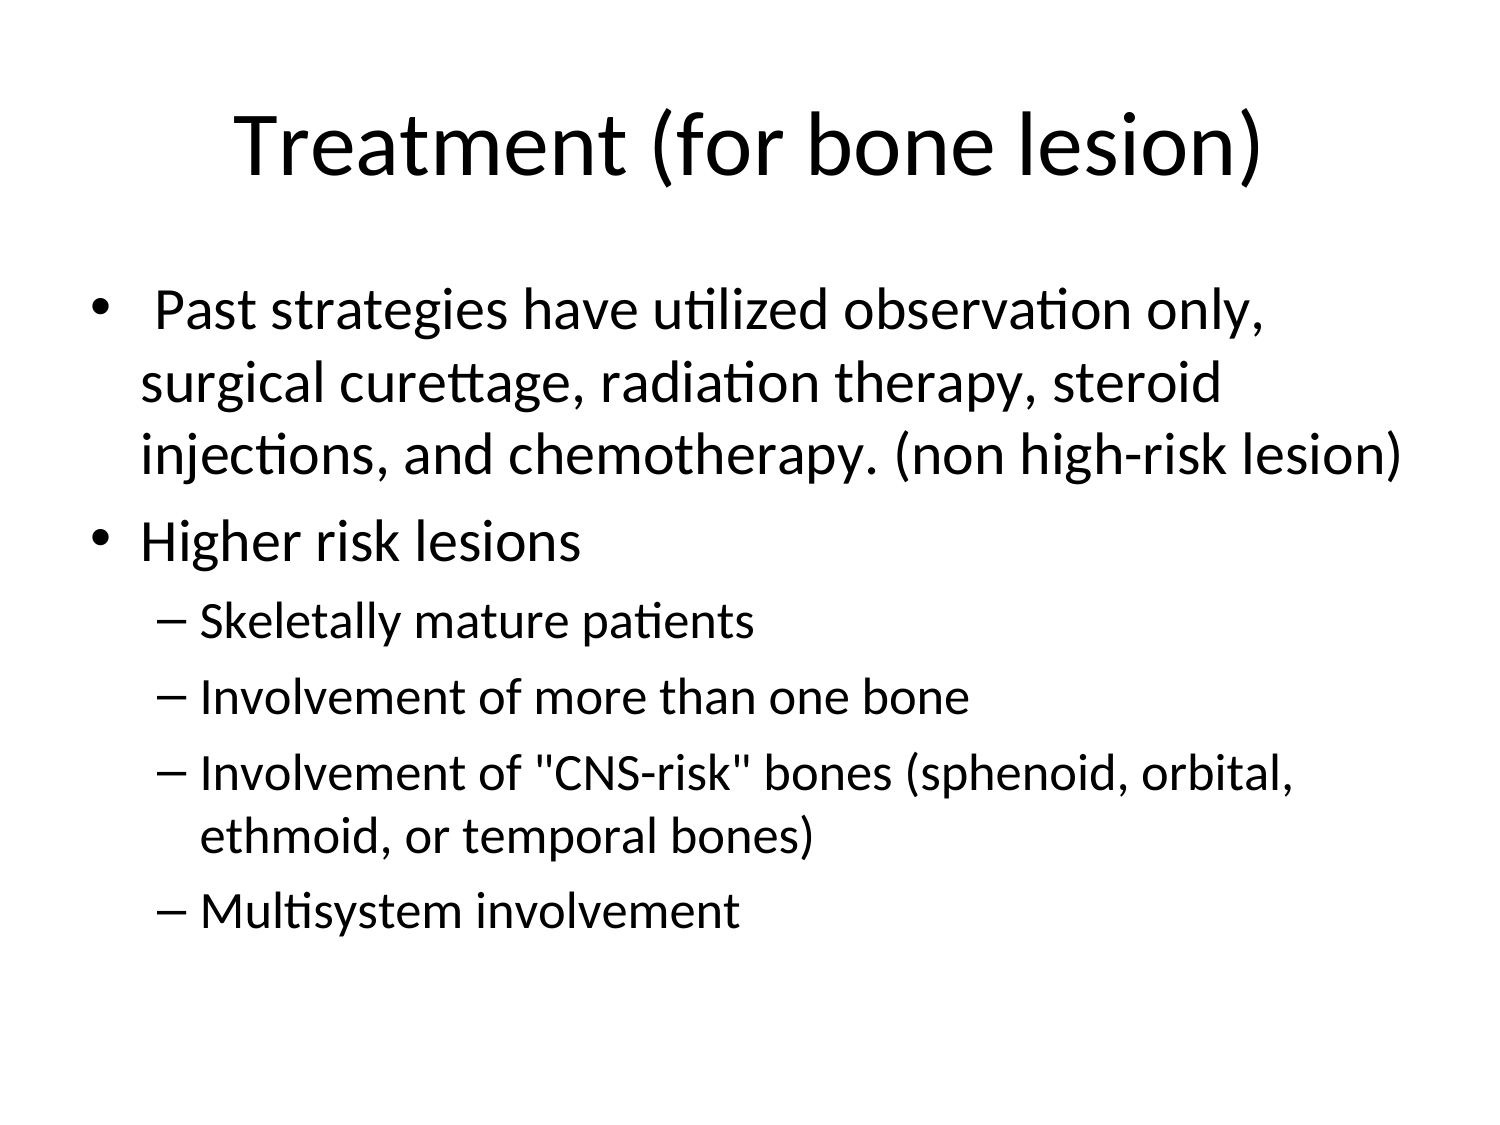

# Treatment (for bone lesion)
 Past strategies have utilized observation only, surgical curettage, radiation therapy, steroid injections, and chemotherapy. (non high-risk lesion)
Higher risk lesions
Skeletally mature patients
Involvement of more than one bone
Involvement of "CNS-risk" bones (sphenoid, orbital, ethmoid, or temporal bones)
Multisystem involvement